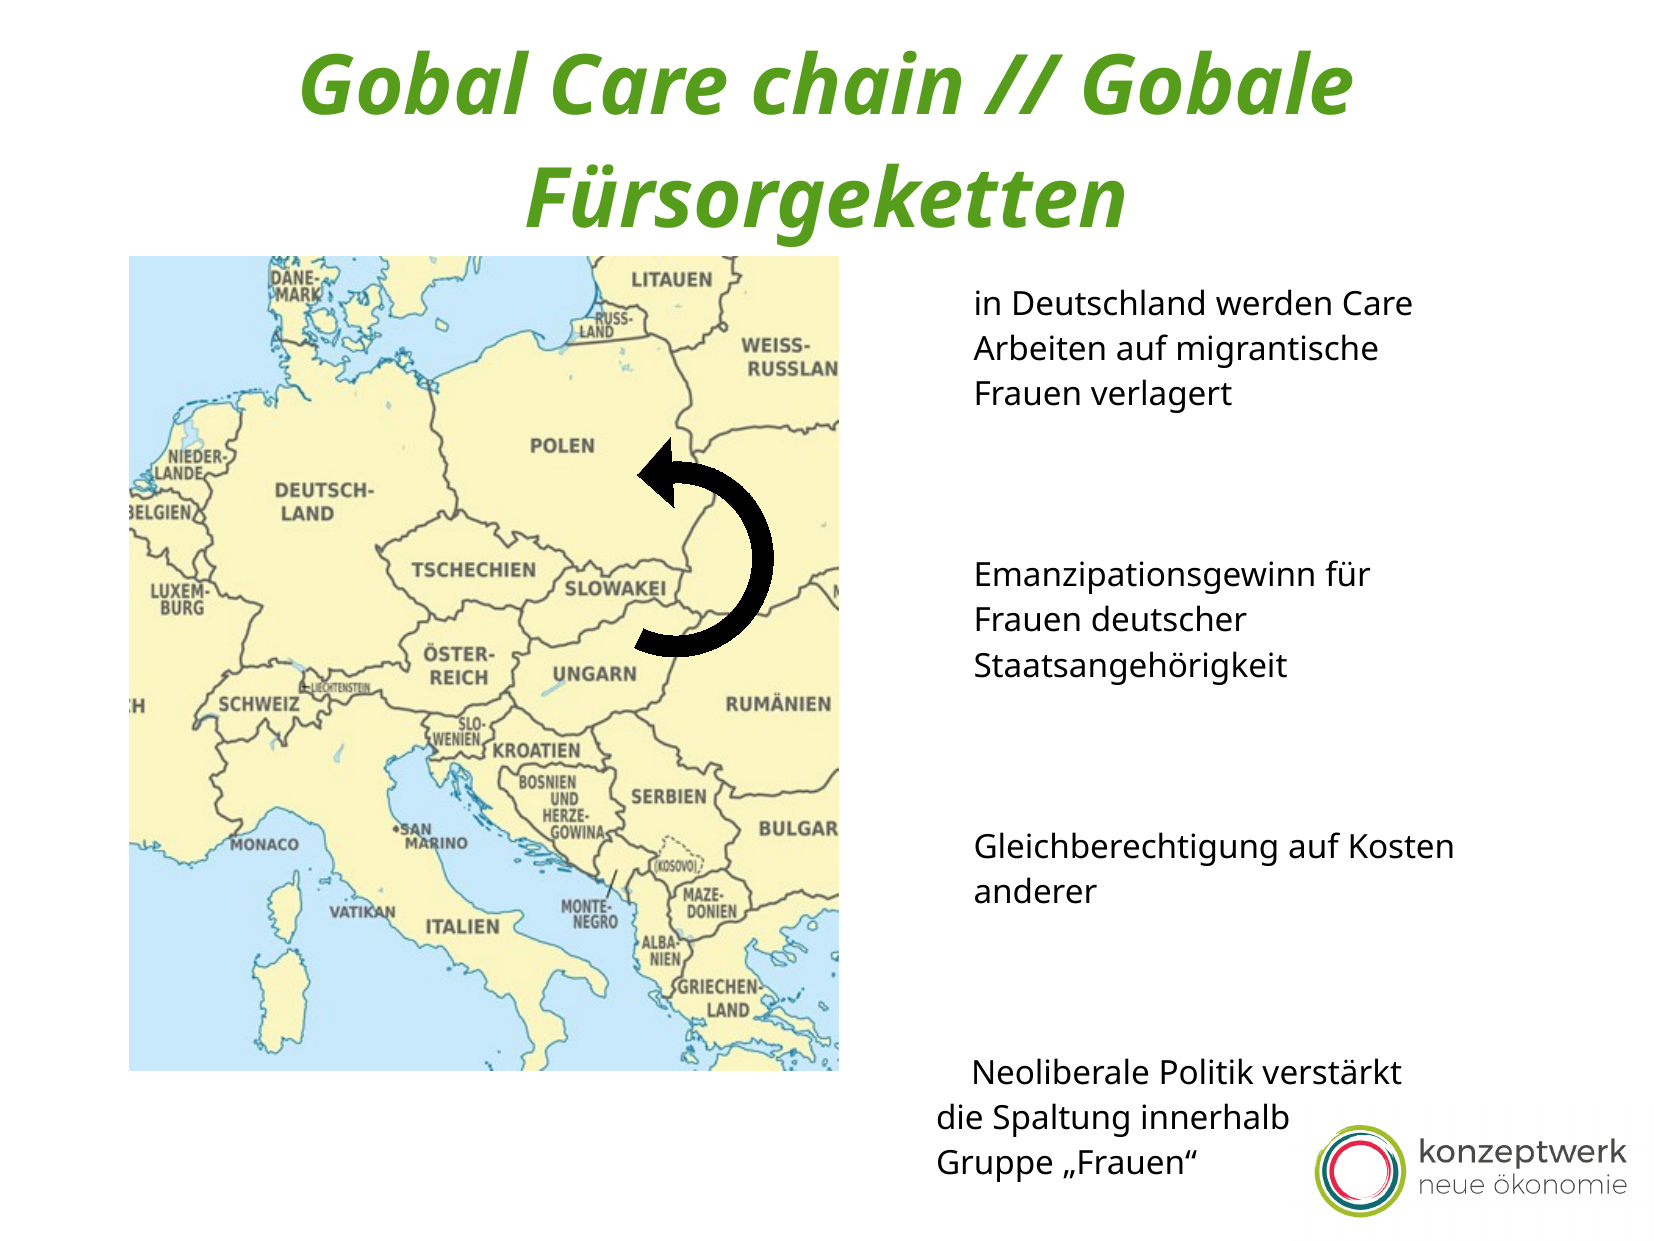

# Gobal Care chain // Gobale Fürsorgeketten
in Deutschland werden Care
Arbeiten auf migrantische
Frauen verlagert
Emanzipationsgewinn für
Frauen deutscher
Staatsangehörigkeit
Gleichberechtigung auf Kosten
anderer
 Neoliberale Politik verstärkt die Spaltung innerhalb der Gruppe „Frauen“
 Netzwerk Care Revolution